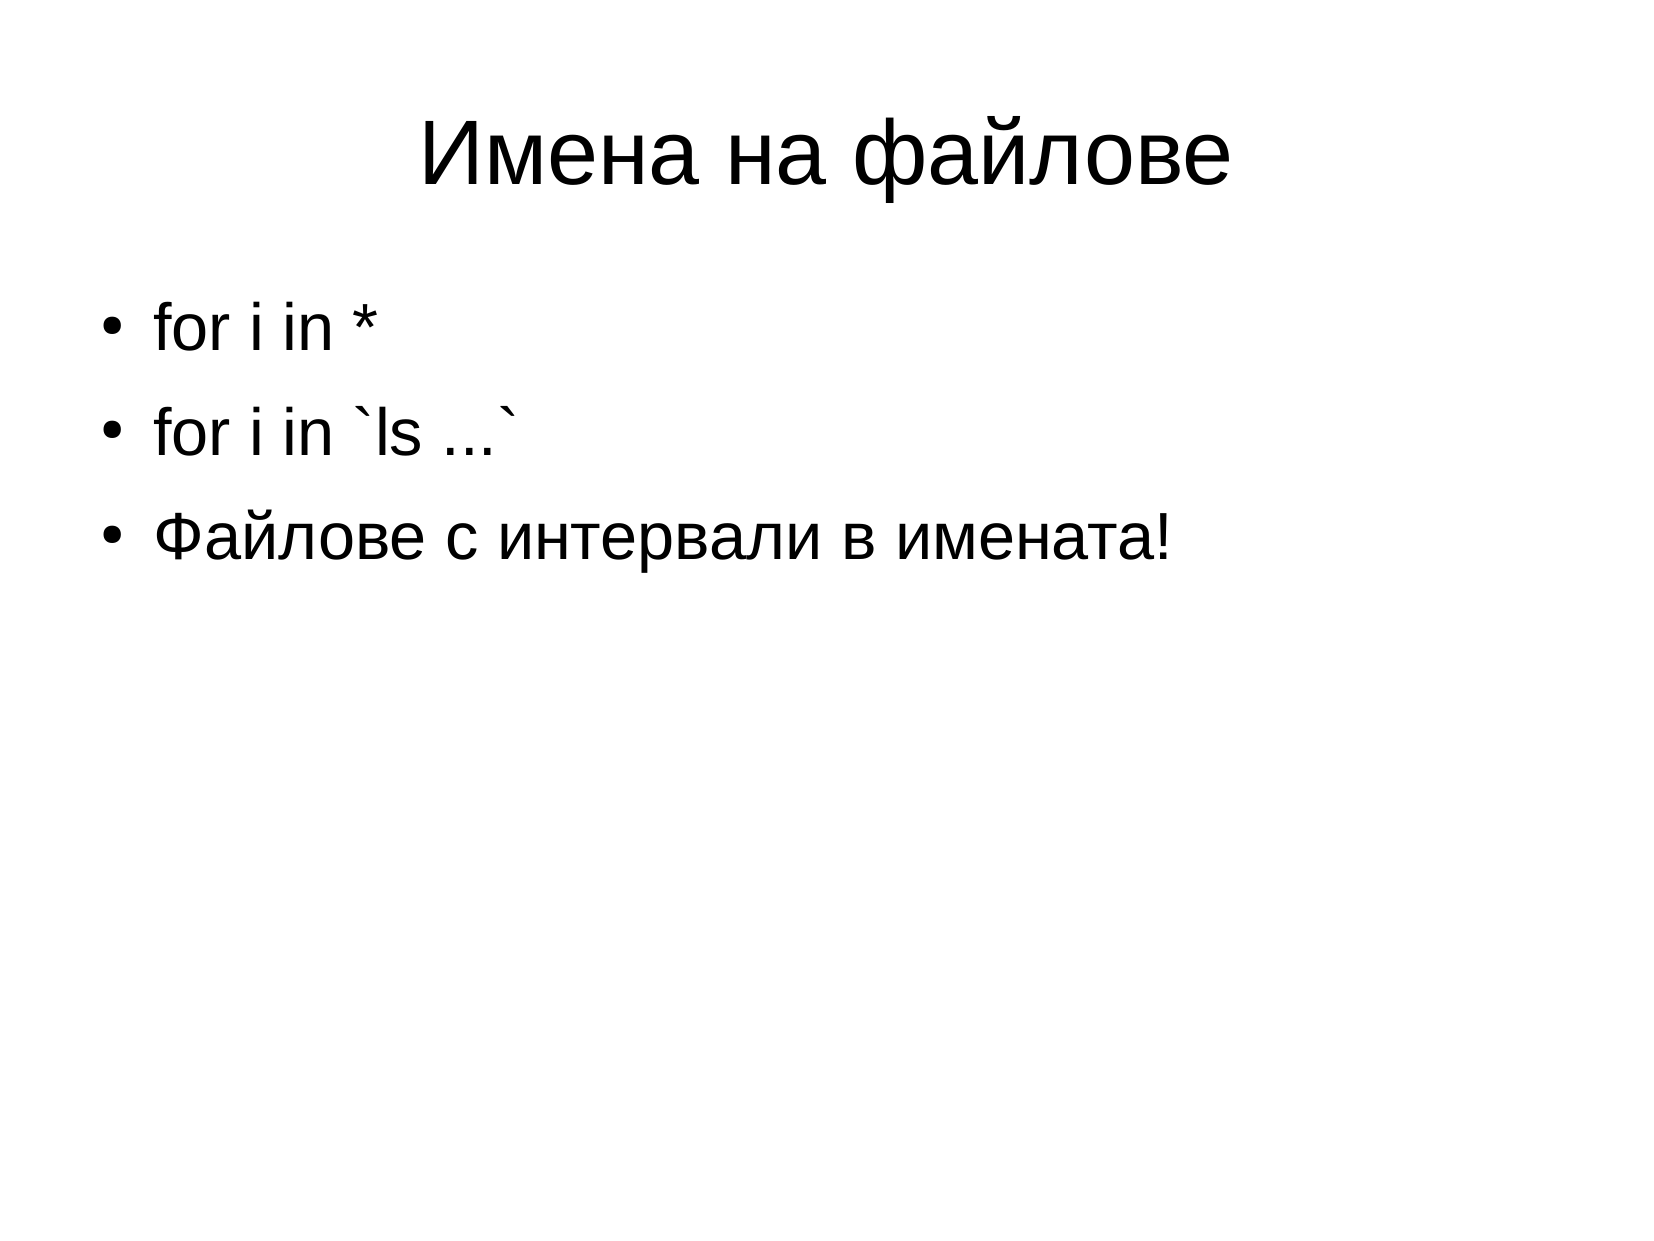

# Имена на файлове
for i in *
for i in `ls ...`
Файлове с интервали в имената!